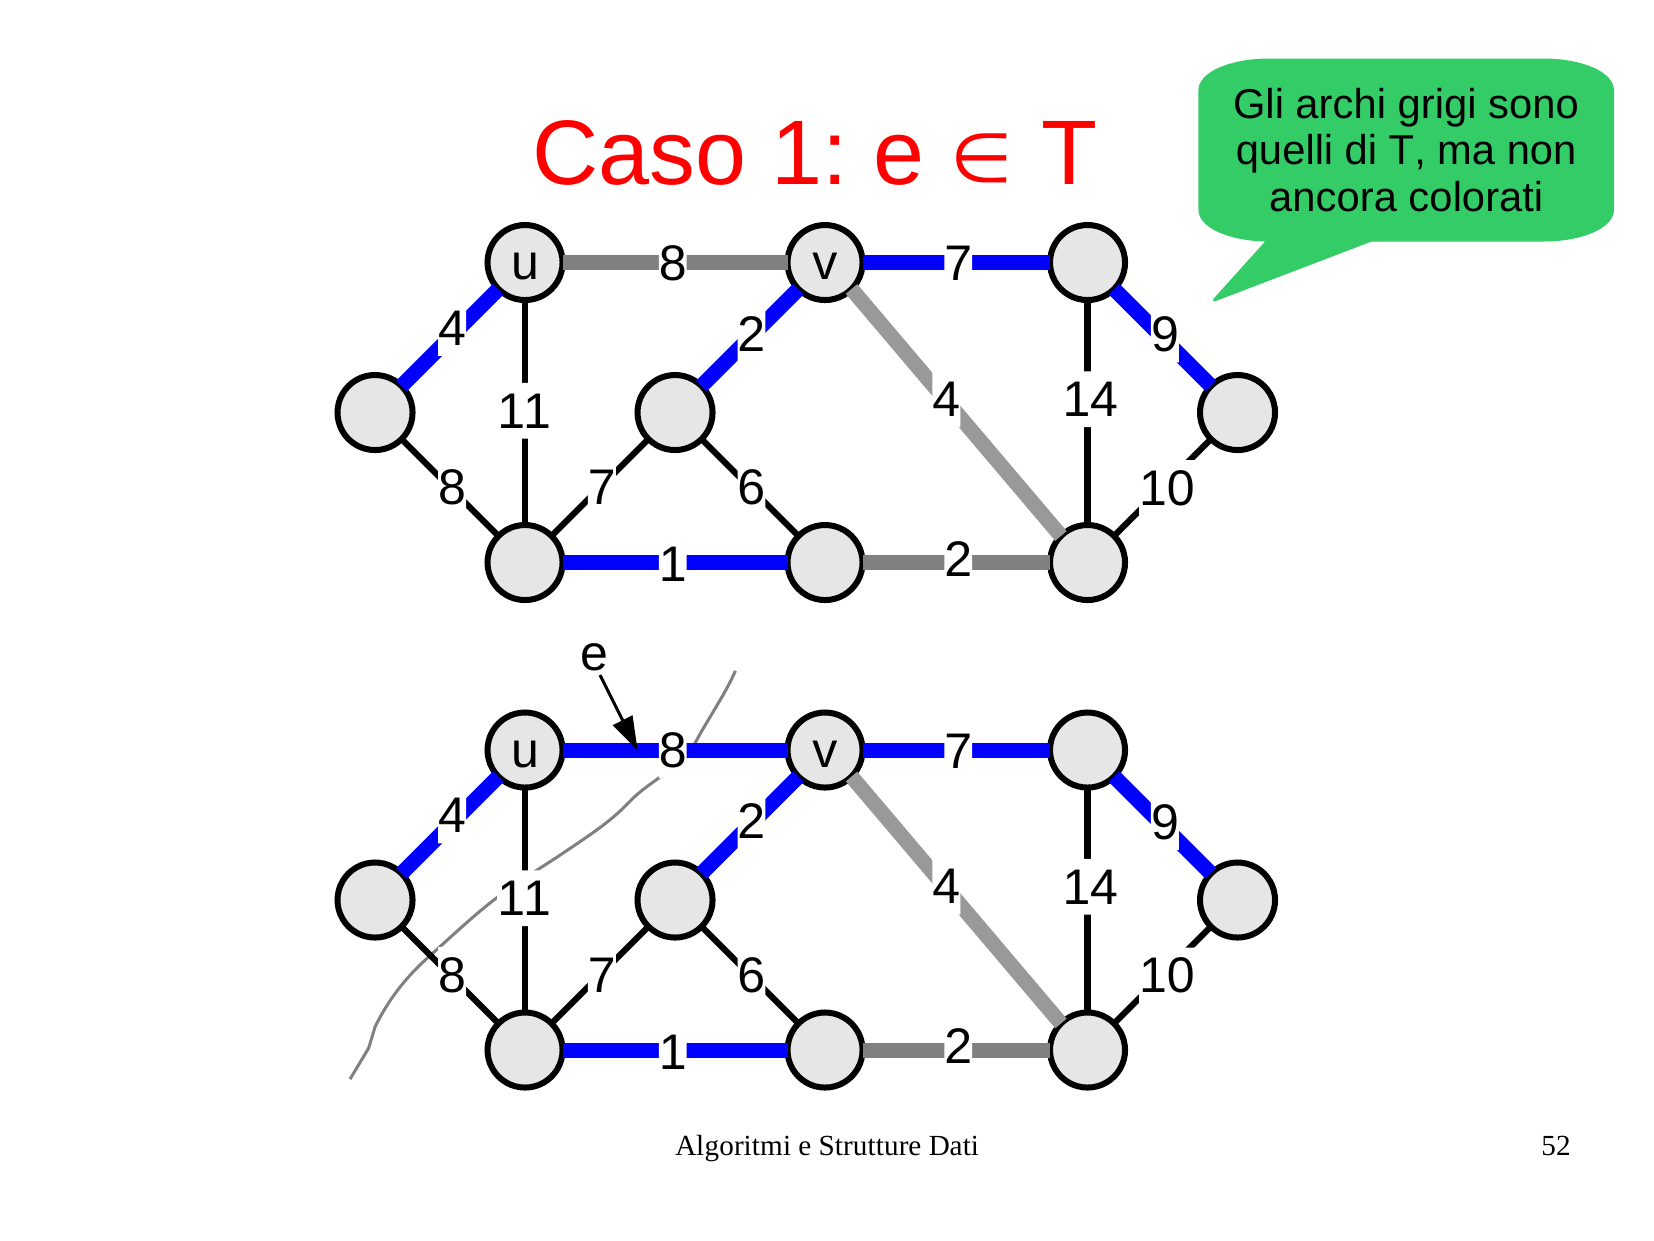

# Caso 1: e  T
Gli archi grigi sono quelli di T, ma non ancora colorati
u
v
8
7
4
2
9
4
14
11
8
7
6
10
2
1
e
u
v
8
7
4
2
9
4
14
11
8
7
6
10
2
1
Algoritmi e Strutture Dati
52